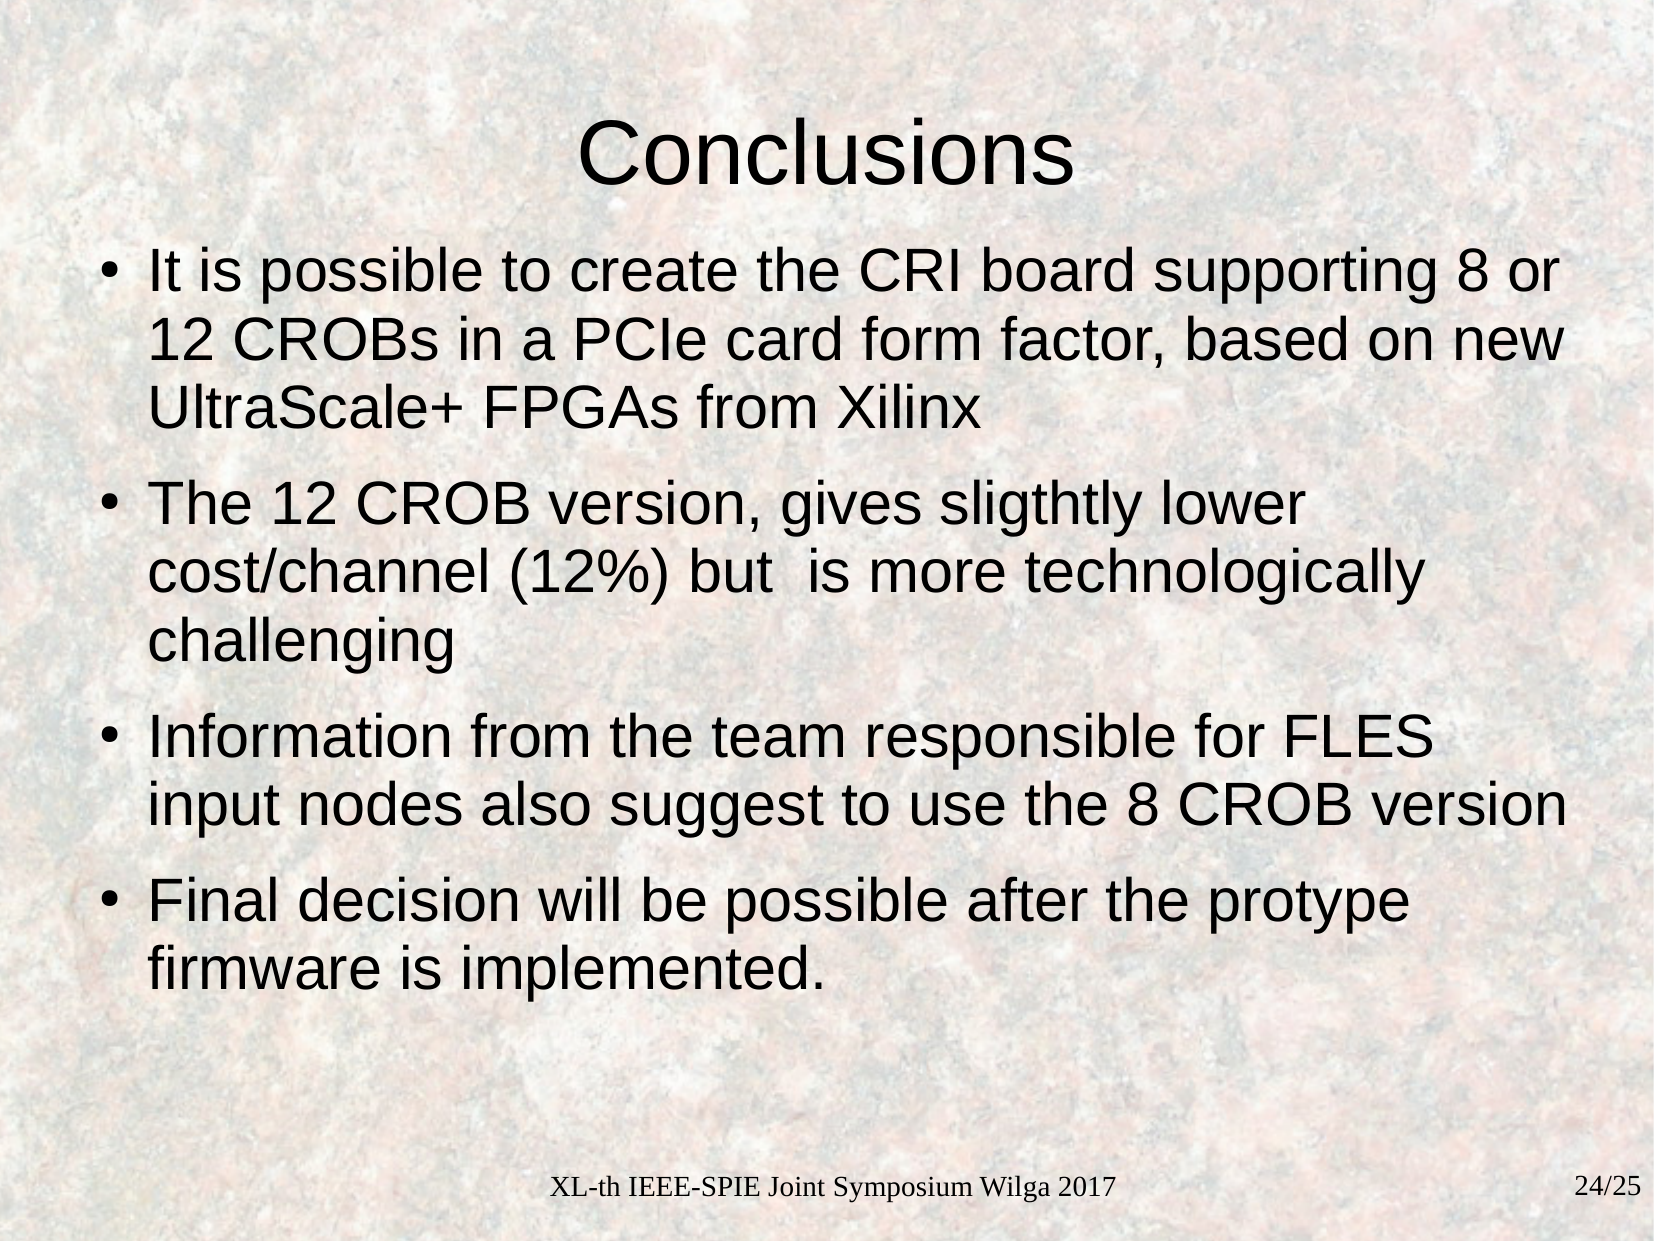

# Conclusions
It is possible to create the CRI board supporting 8 or 12 CROBs in a PCIe card form factor, based on new UltraScale+ FPGAs from Xilinx
The 12 CROB version, gives sligthtly lower cost/channel (12%) but is more technologically challenging
Information from the team responsible for FLES input nodes also suggest to use the 8 CROB version
Final decision will be possible after the protype firmware is implemented.
24
CBM Collaboration Meeting 03.2017